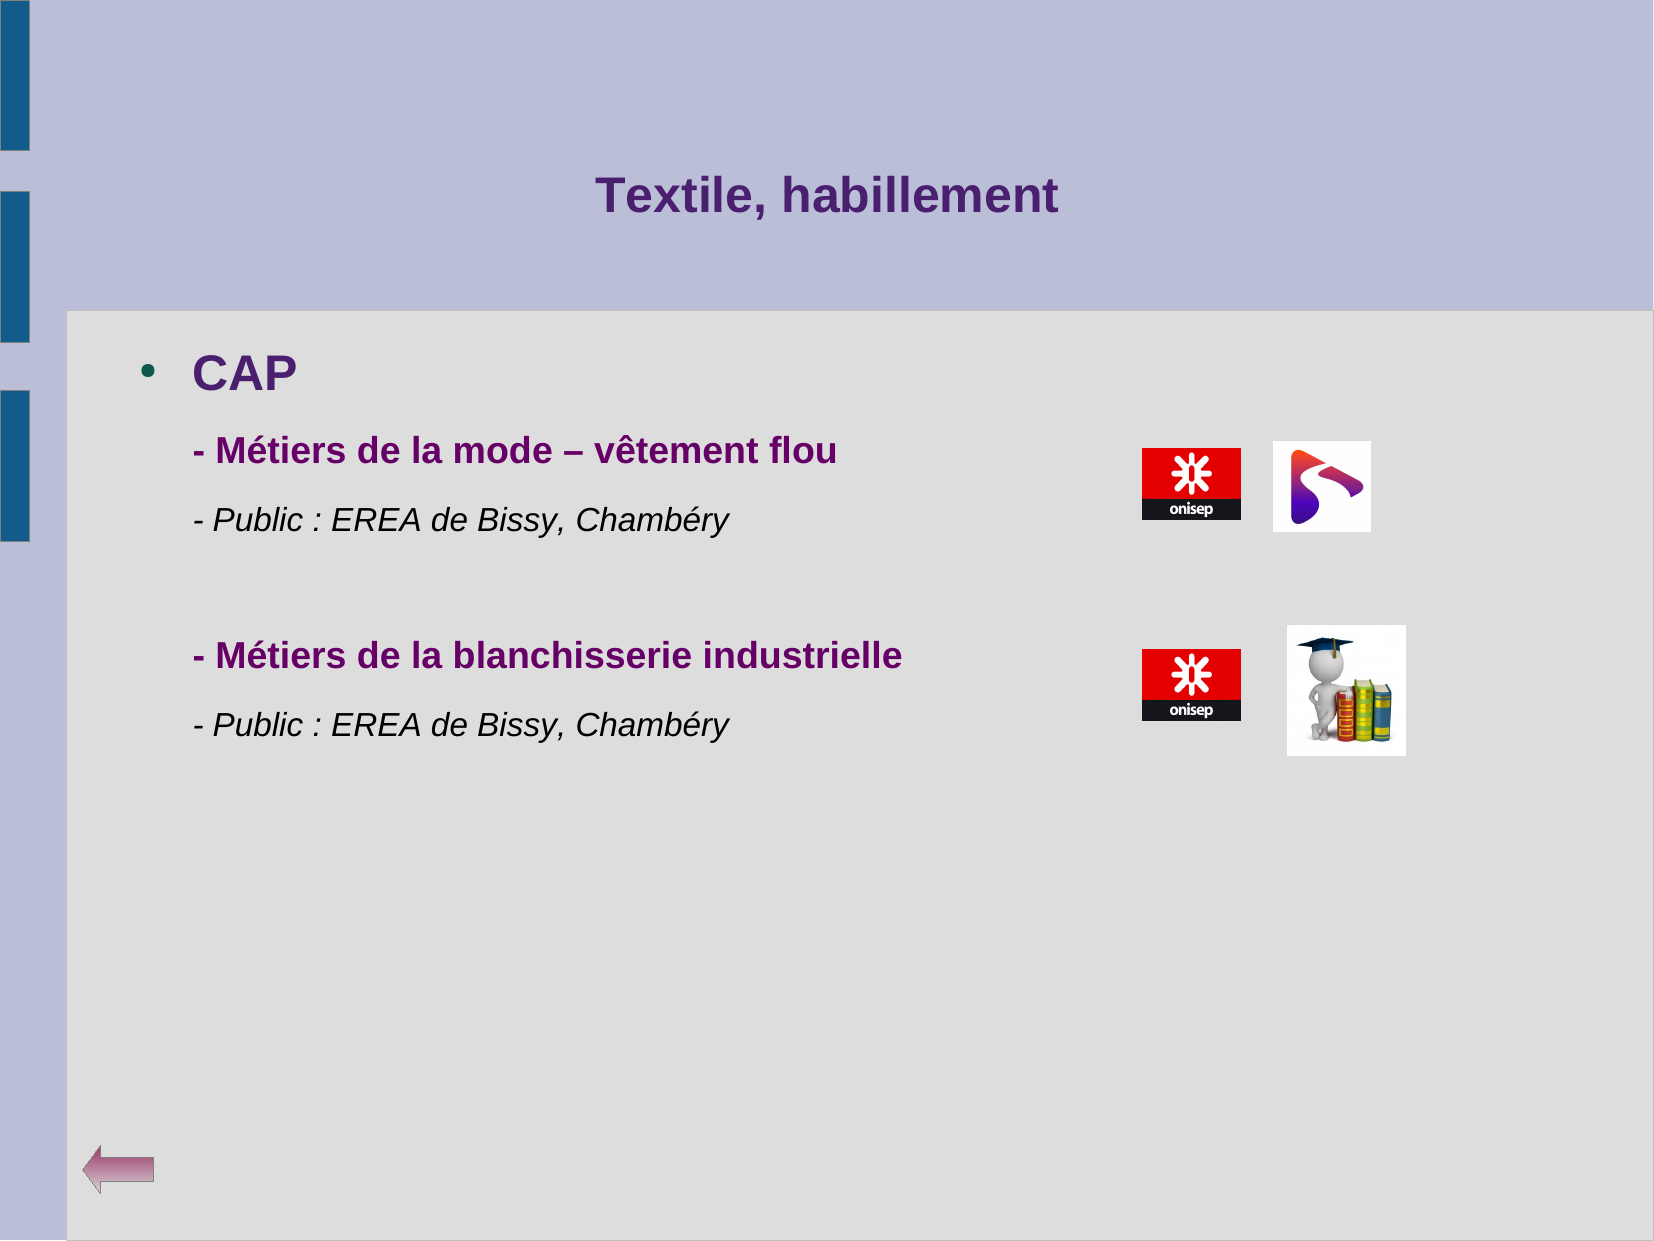

# Textile, habillement
CAP
- Métiers de la mode – vêtement flou
- Public : EREA de Bissy, Chambéry
- Métiers de la blanchisserie industrielle
- Public : EREA de Bissy, Chambéry